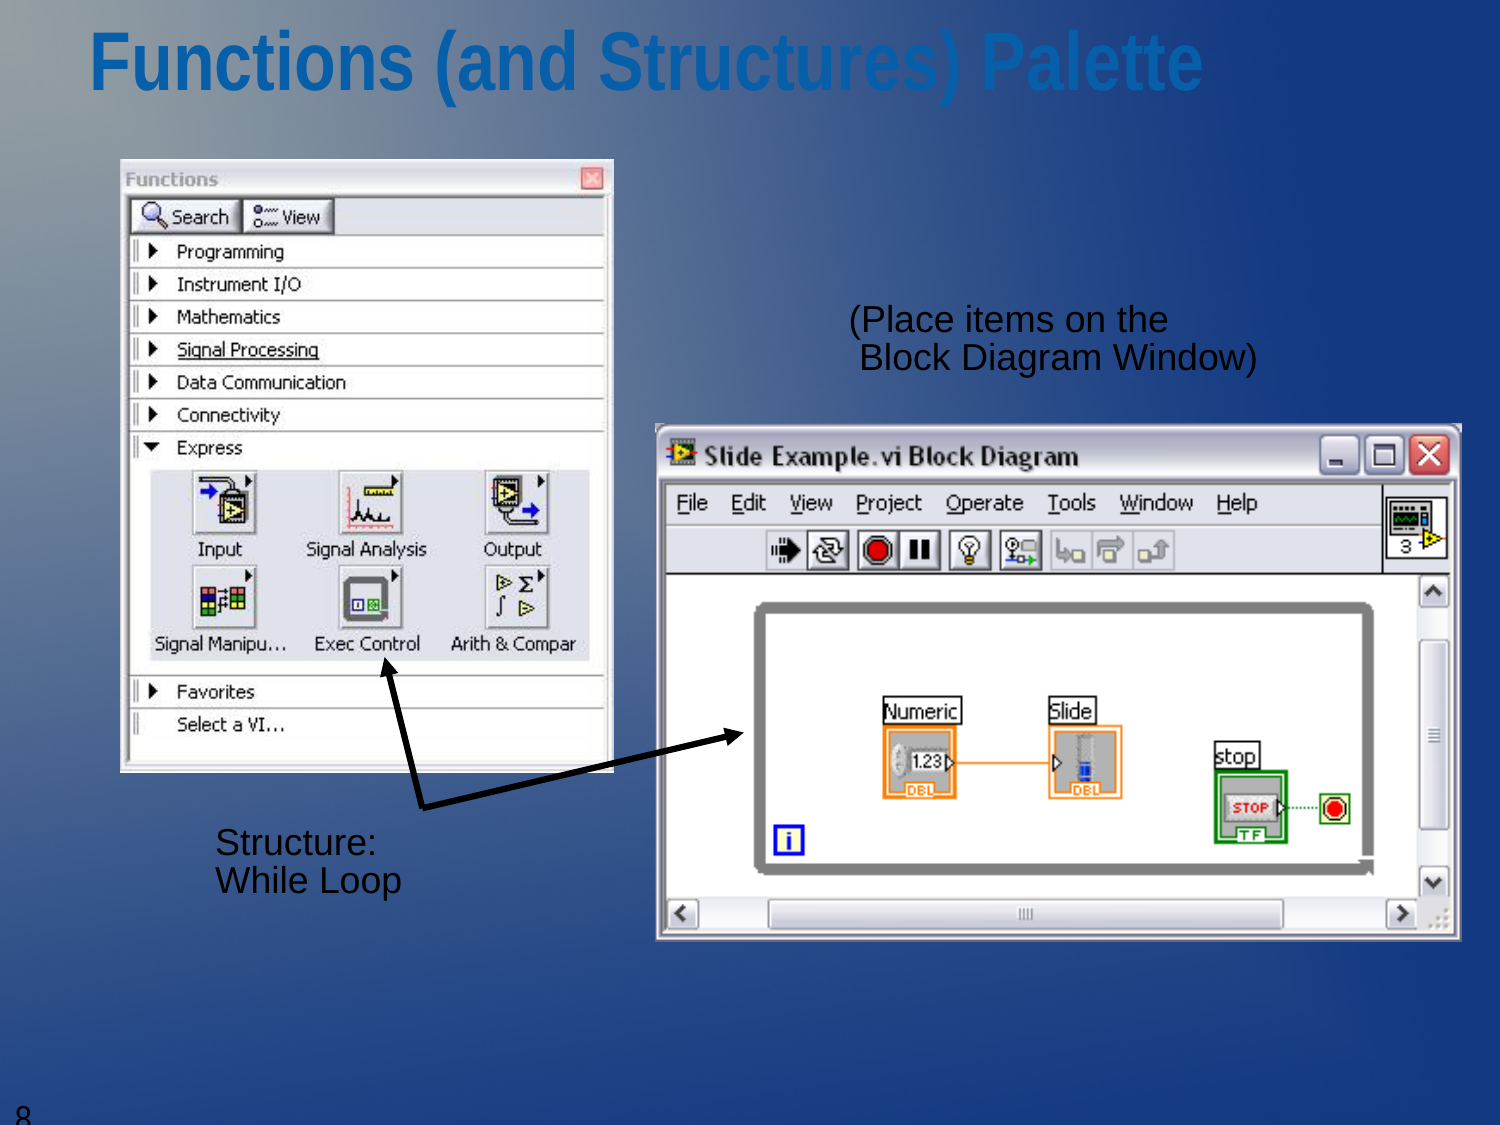

# Functions (and Structures) Palette
(Place items on the
 Block Diagram Window)
Structure:
While Loop